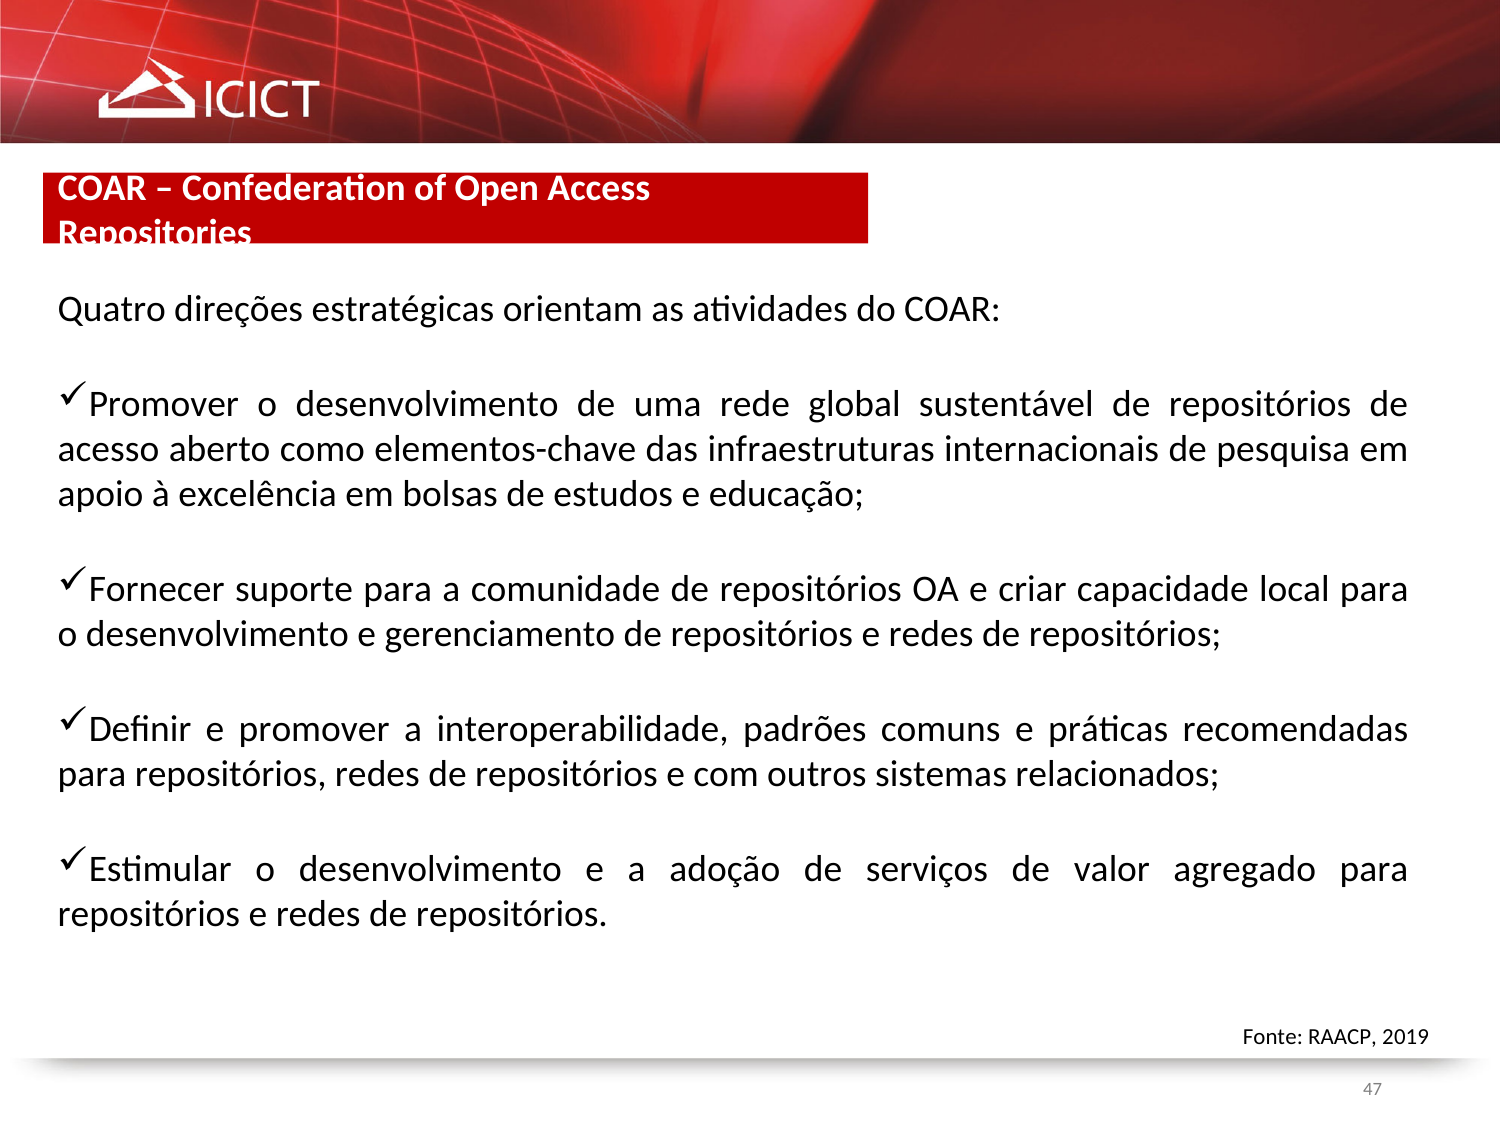

COAR – Confederation of Open Access Repositories
Quatro direções estratégicas orientam as atividades do COAR:
Promover o desenvolvimento de uma rede global sustentável de repositórios de acesso aberto como elementos-chave das infraestruturas internacionais de pesquisa em apoio à excelência em bolsas de estudos e educação;
Fornecer suporte para a comunidade de repositórios OA e criar capacidade local para o desenvolvimento e gerenciamento de repositórios e redes de repositórios;
Definir e promover a interoperabilidade, padrões comuns e práticas recomendadas para repositórios, redes de repositórios e com outros sistemas relacionados;
Estimular o desenvolvimento e a adoção de serviços de valor agregado para repositórios e redes de repositórios.
Fonte: RAACP, 2019